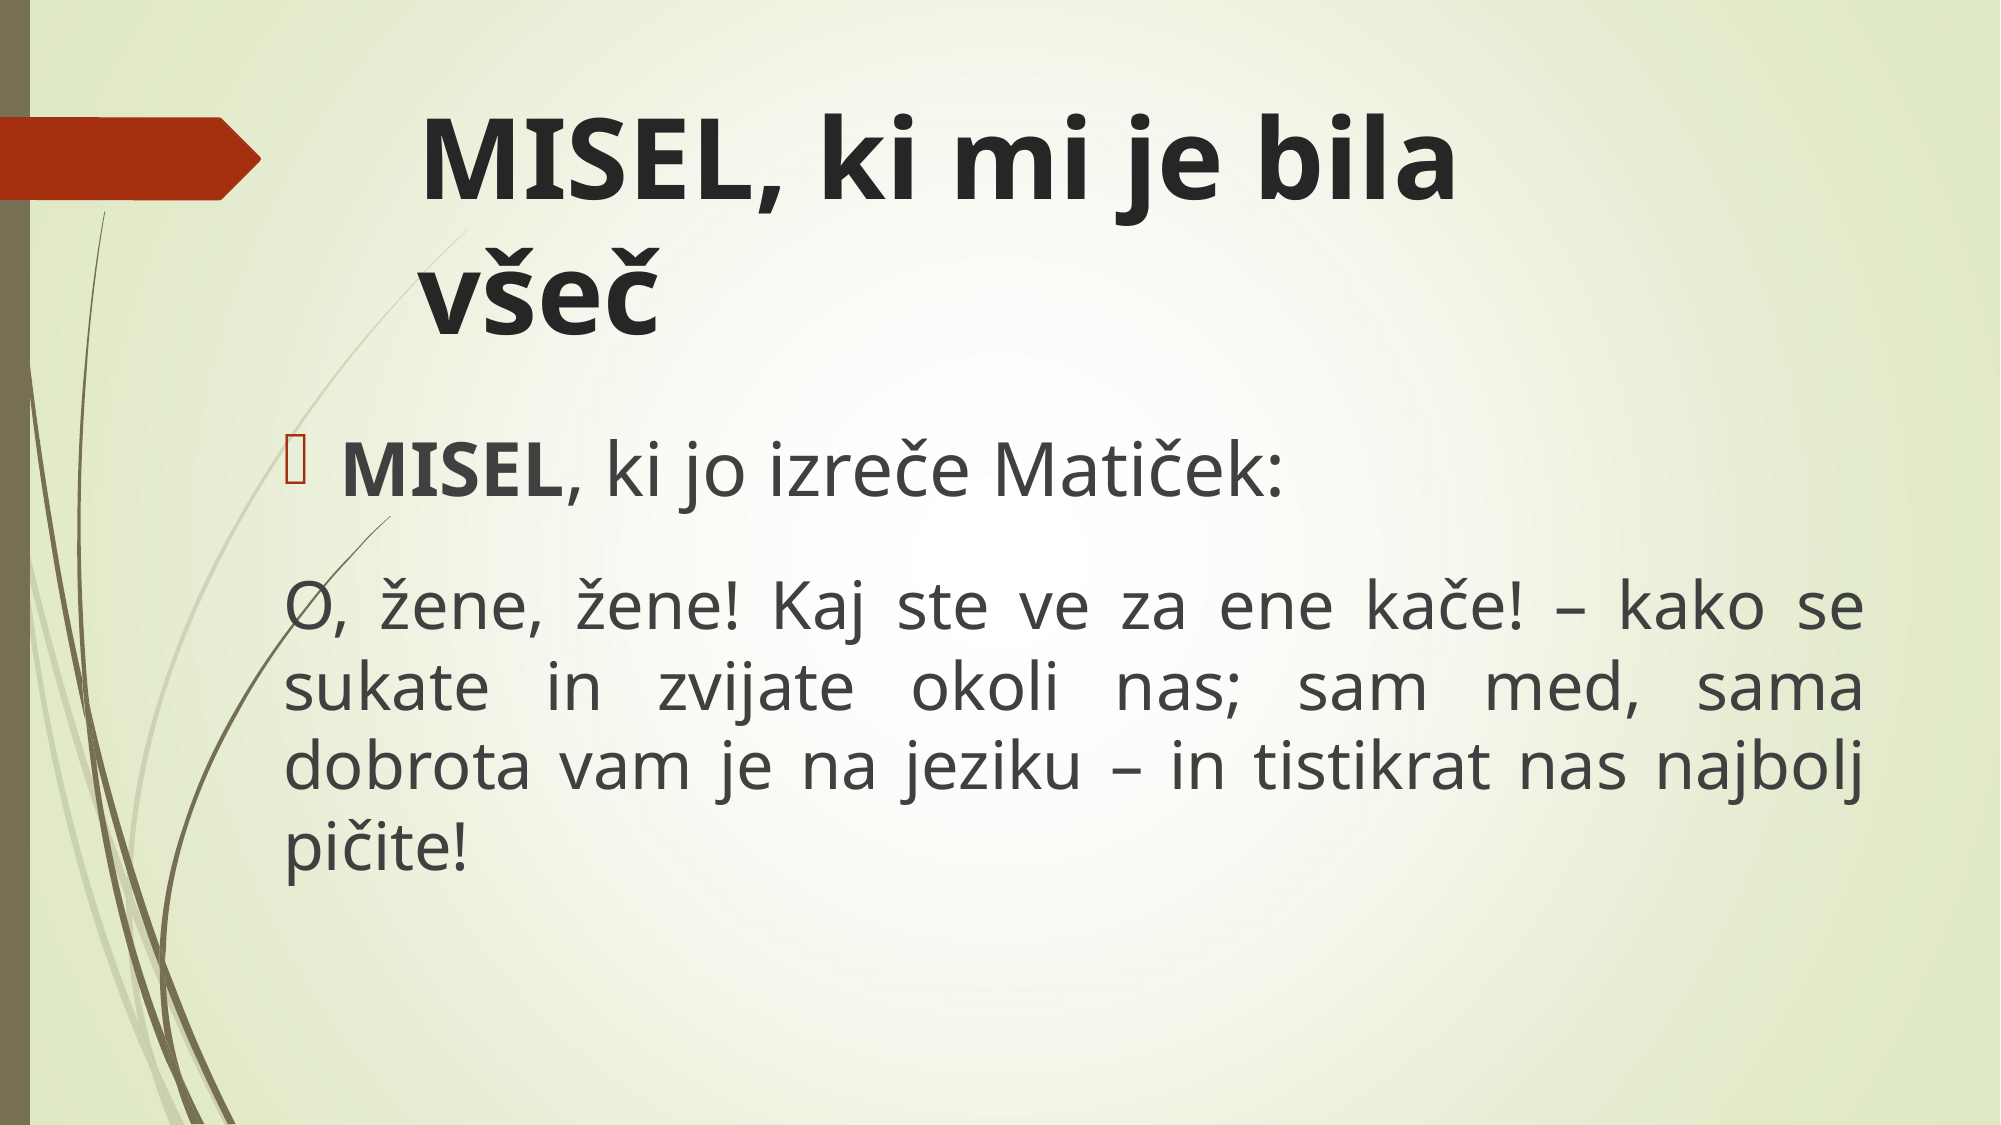

# MISEL, ki mi je bila všeč
MISEL, ki jo izreče Matiček:
O, žene, žene! Kaj ste ve za ene kače! – kako se sukate in zvijate okoli nas; sam med, sama dobrota vam je na jeziku – in tistikrat nas najbolj pičite!